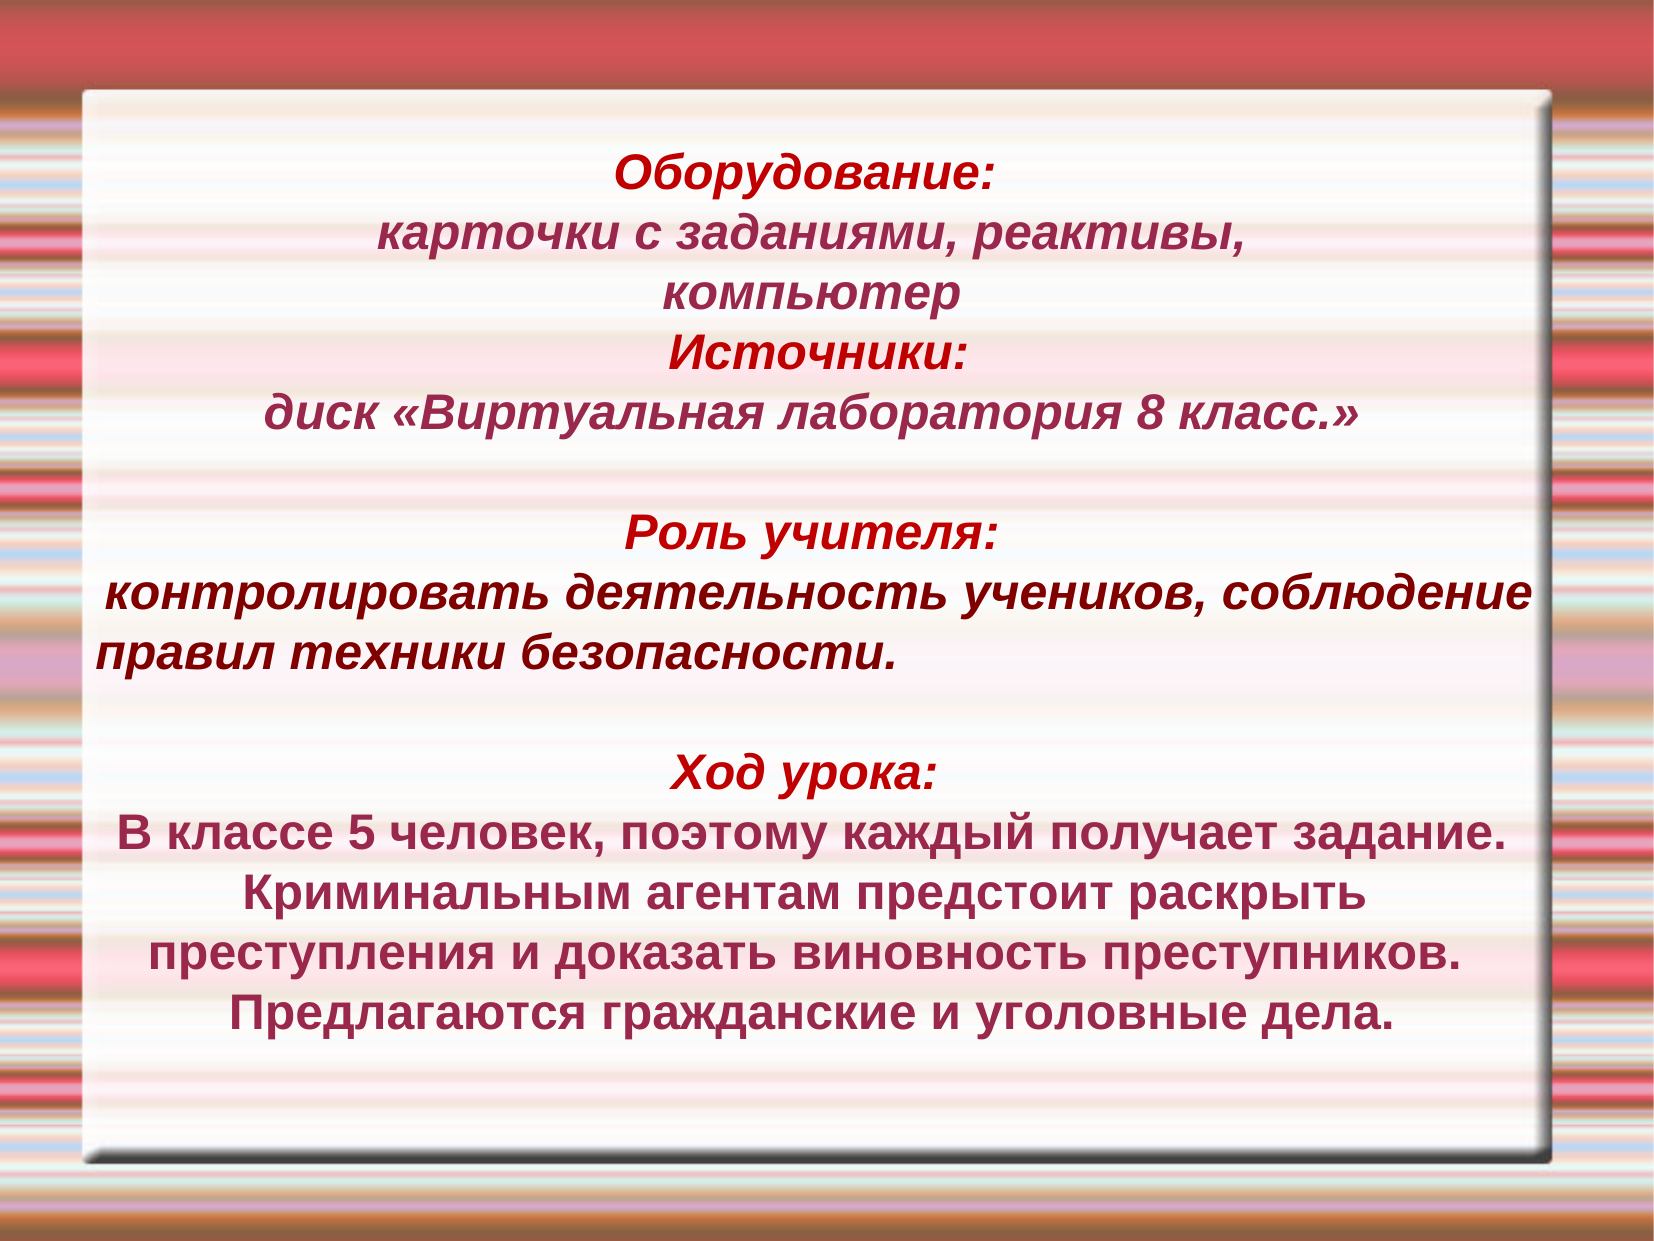

# Оборудование: карточки с заданиями, реактивы, компьютер Источники: диск «Виртуальная лаборатория 8 класс.» Роль учителя: контролировать деятельность учеников, соблюдение правил техники безопасности. Ход урока: В классе 5 человек, поэтому каждый получает задание. Криминальным агентам предстоит раскрыть преступления и доказать виновность преступников. Предлагаются гражданские и уголовные дела.